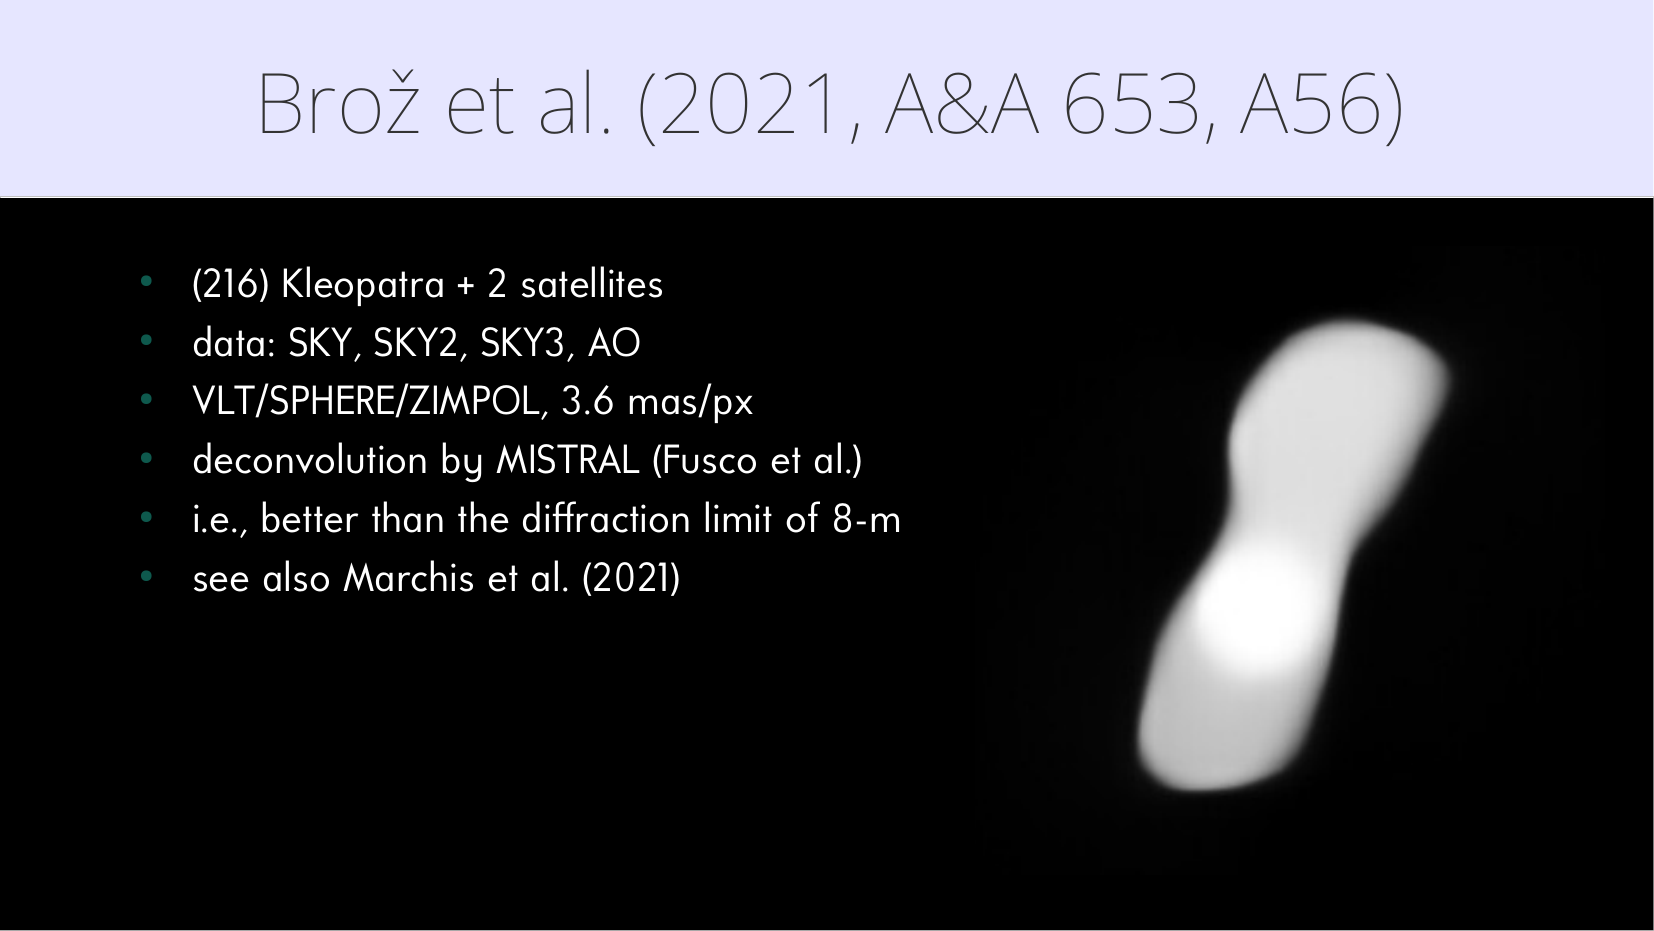

# Brož et al. (2021, A&A 653, A56)
(216) Kleopatra + 2 satellites
data: SKY, SKY2, SKY3, AO
VLT/SPHERE/ZIMPOL, 3.6 mas/px
deconvolution by MISTRAL (Fusco et al.)
i.e., better than the diffraction limit of 8-m
see also Marchis et al. (2021)